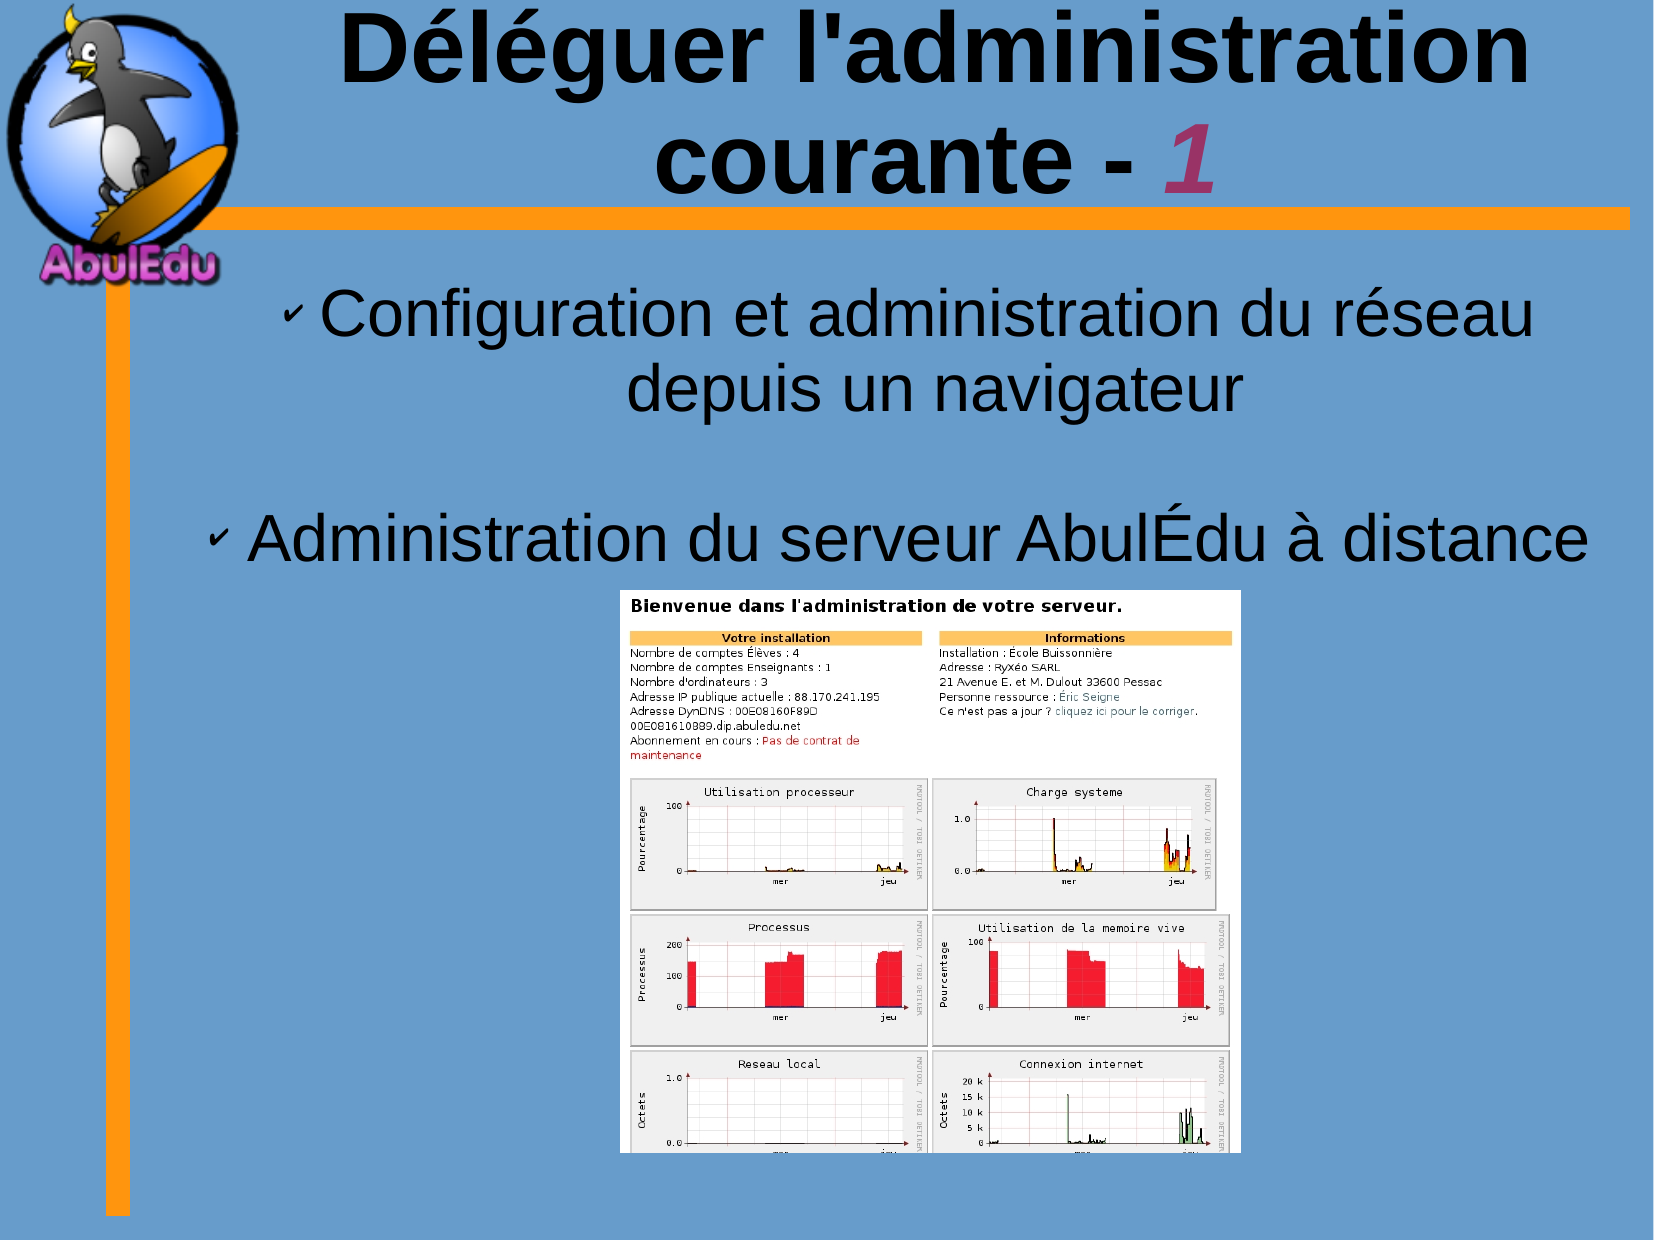

# Déléguer l'administration courante - 1
Configuration et administration du réseau depuis un navigateur
 Administration du serveur AbulÉdu à distance